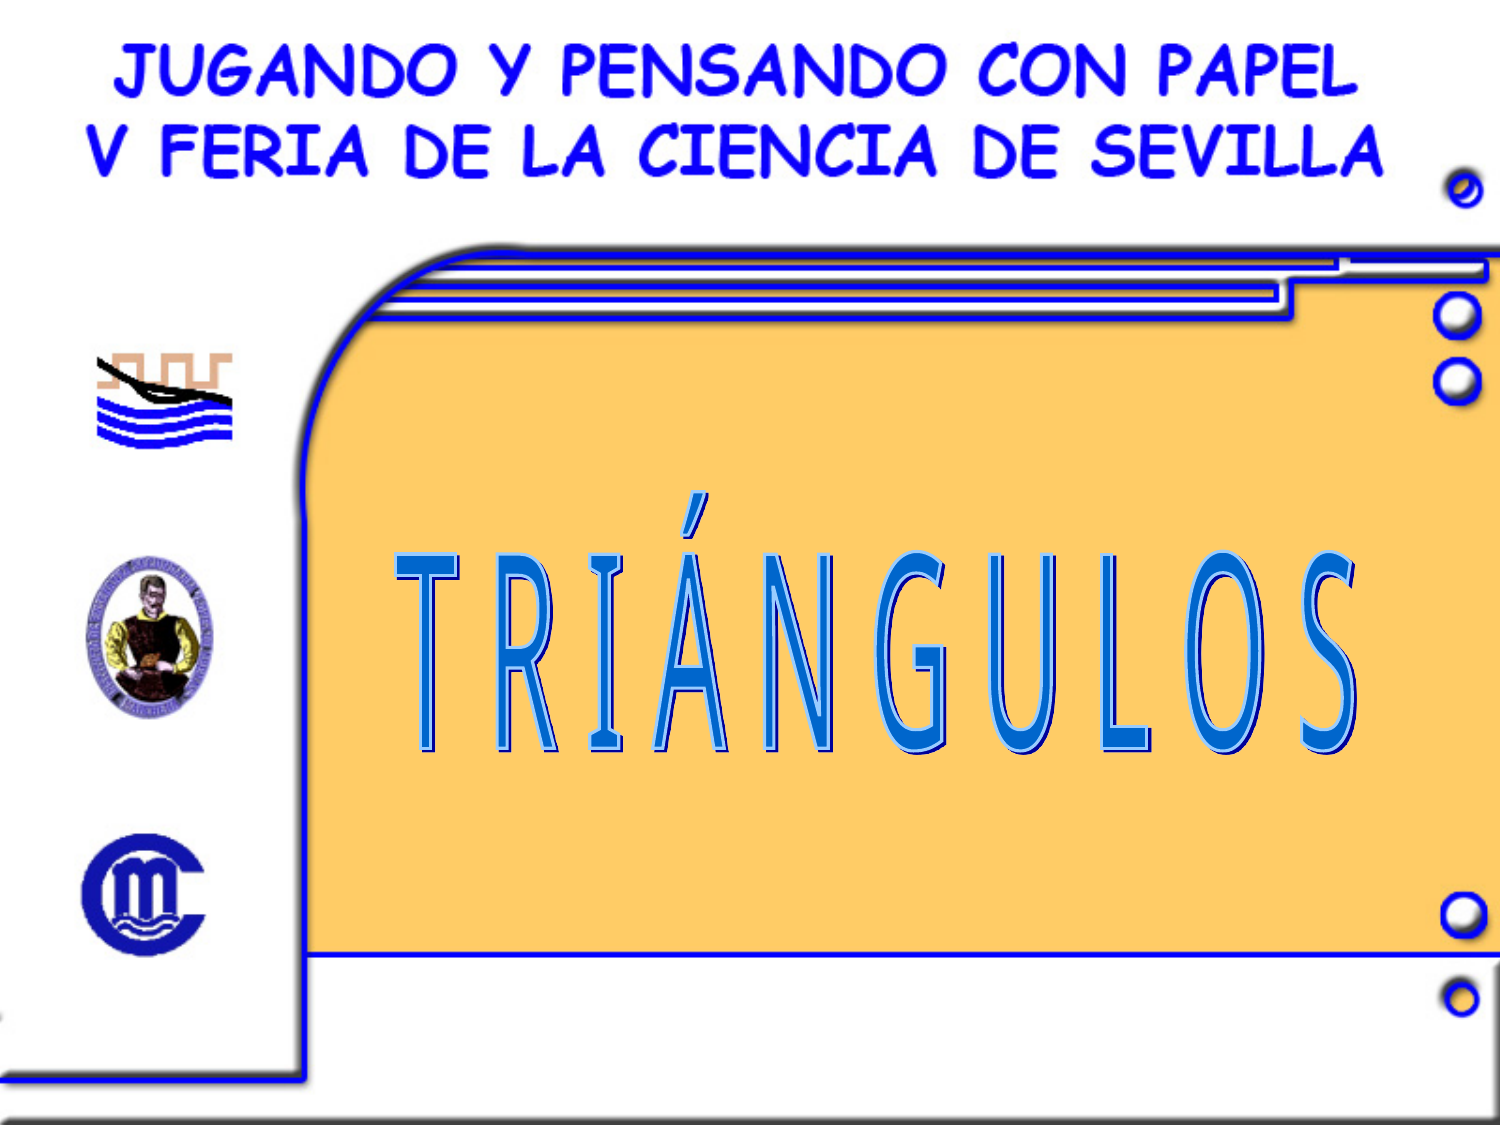

T R I Á N G U L O S